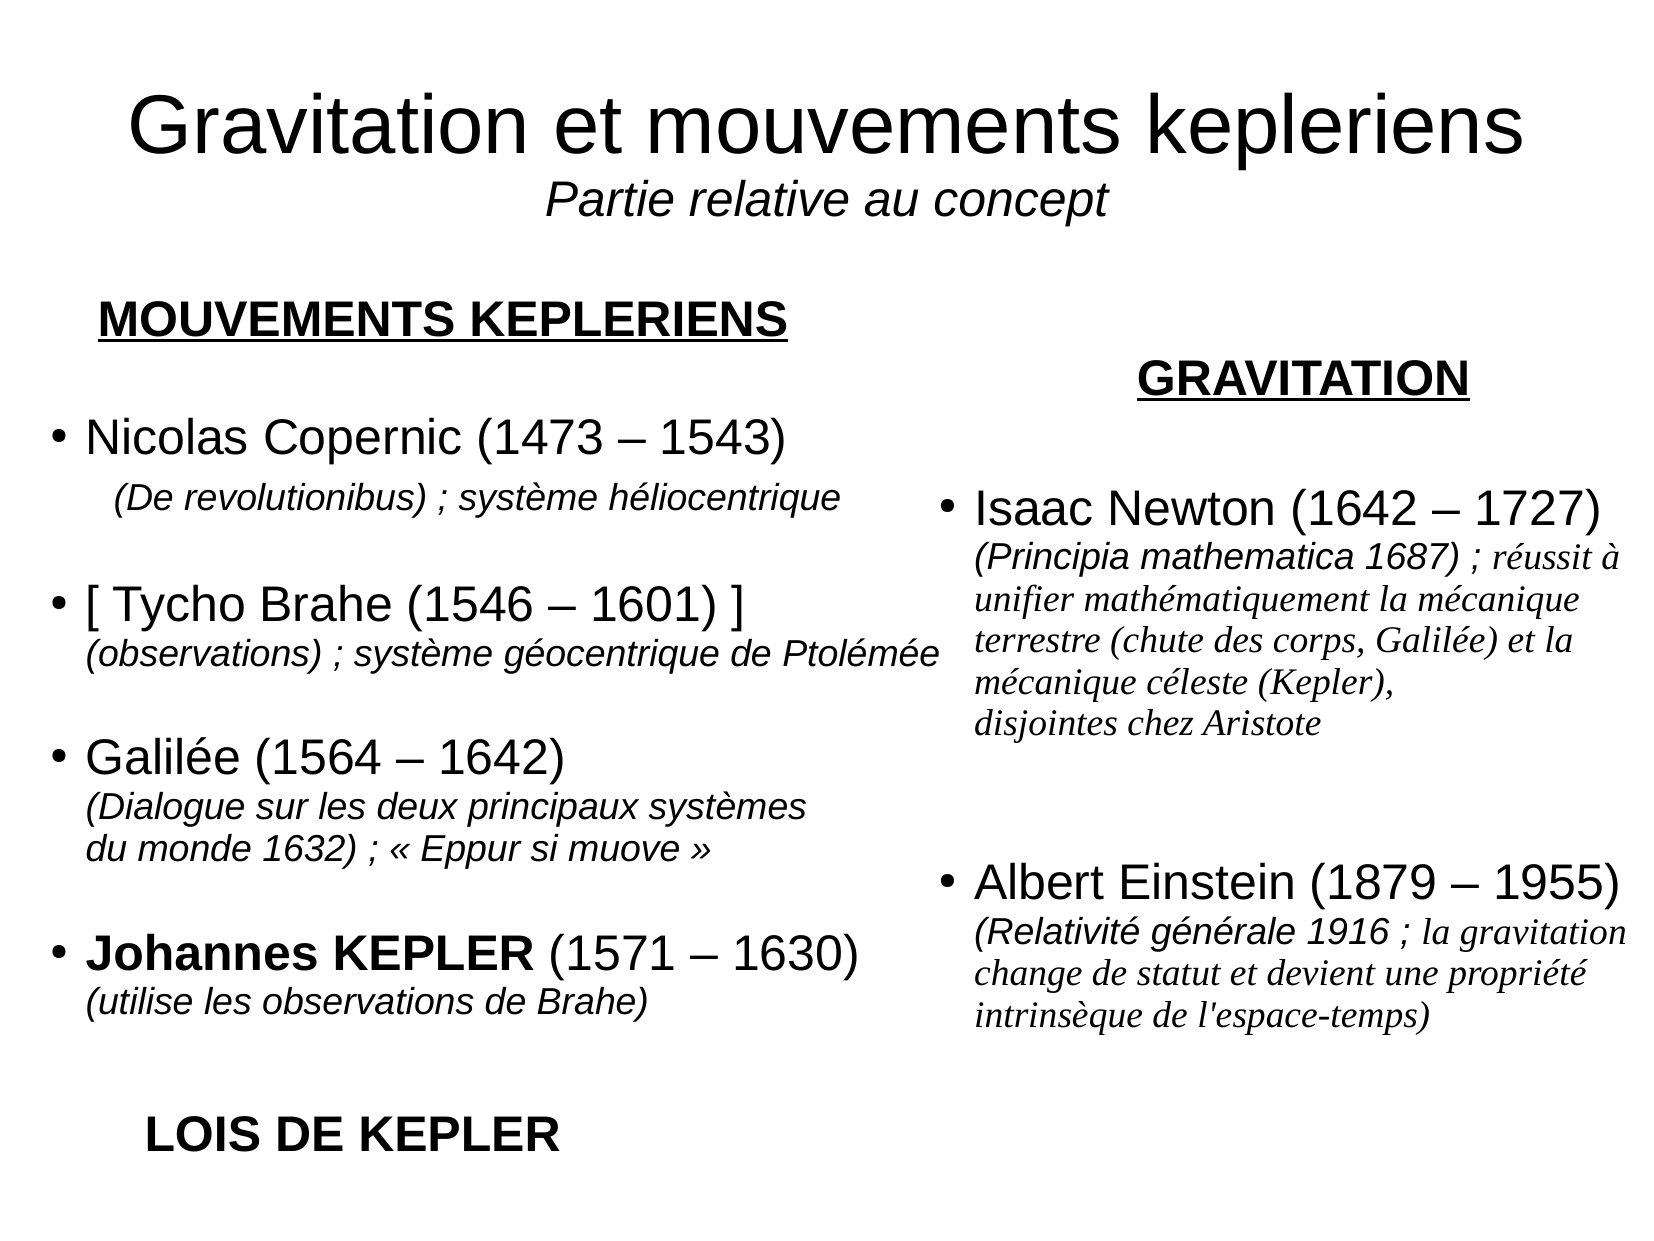

# Gravitation et mouvements kepleriens Partie relative au concept
MOUVEMENTS KEPLERIENS
GRAVITATION
Nicolas Copernic (1473 – 1543)
 (De revolutionibus) ; système héliocentrique
[ Tycho Brahe (1546 – 1601) ]
(observations) ; système géocentrique de Ptolémée
Galilée (1564 – 1642)
(Dialogue sur les deux principaux systèmes
du monde 1632) ; « Eppur si muove »
Johannes KEPLER (1571 – 1630)
(utilise les observations de Brahe)
Isaac Newton (1642 – 1727)
(Principia mathematica 1687) ; réussit à
unifier mathématiquement la mécanique
terrestre (chute des corps, Galilée) et la
mécanique céleste (Kepler),
disjointes chez Aristote
Albert Einstein (1879 – 1955)
(Relativité générale 1916 ; la gravitation
change de statut et devient une propriété
intrinsèque de l'espace-temps)
LOIS DE KEPLER